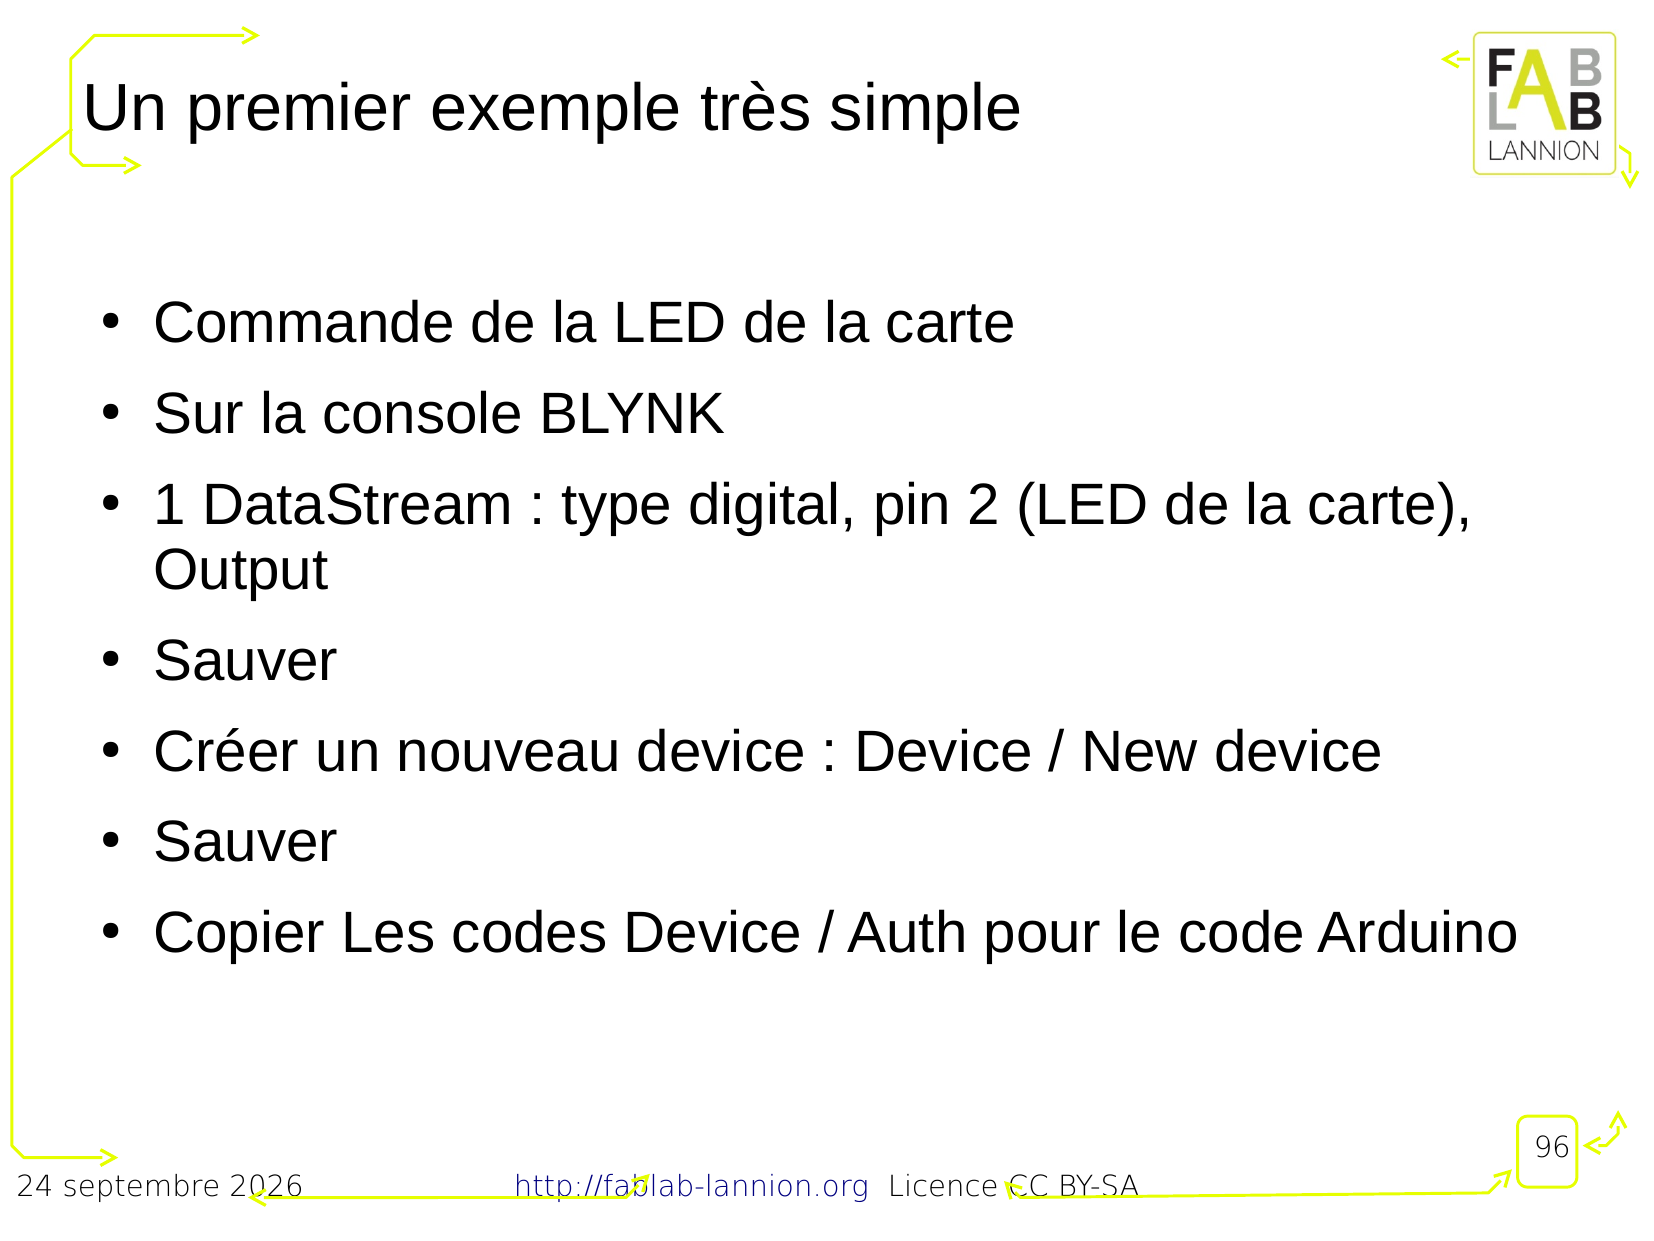

# Un premier exemple très simple
Commande de la LED de la carte
Sur la console BLYNK
1 DataStream : type digital, pin 2 (LED de la carte), Output
Sauver
Créer un nouveau device : Device / New device
Sauver
Copier Les codes Device / Auth pour le code Arduino
96